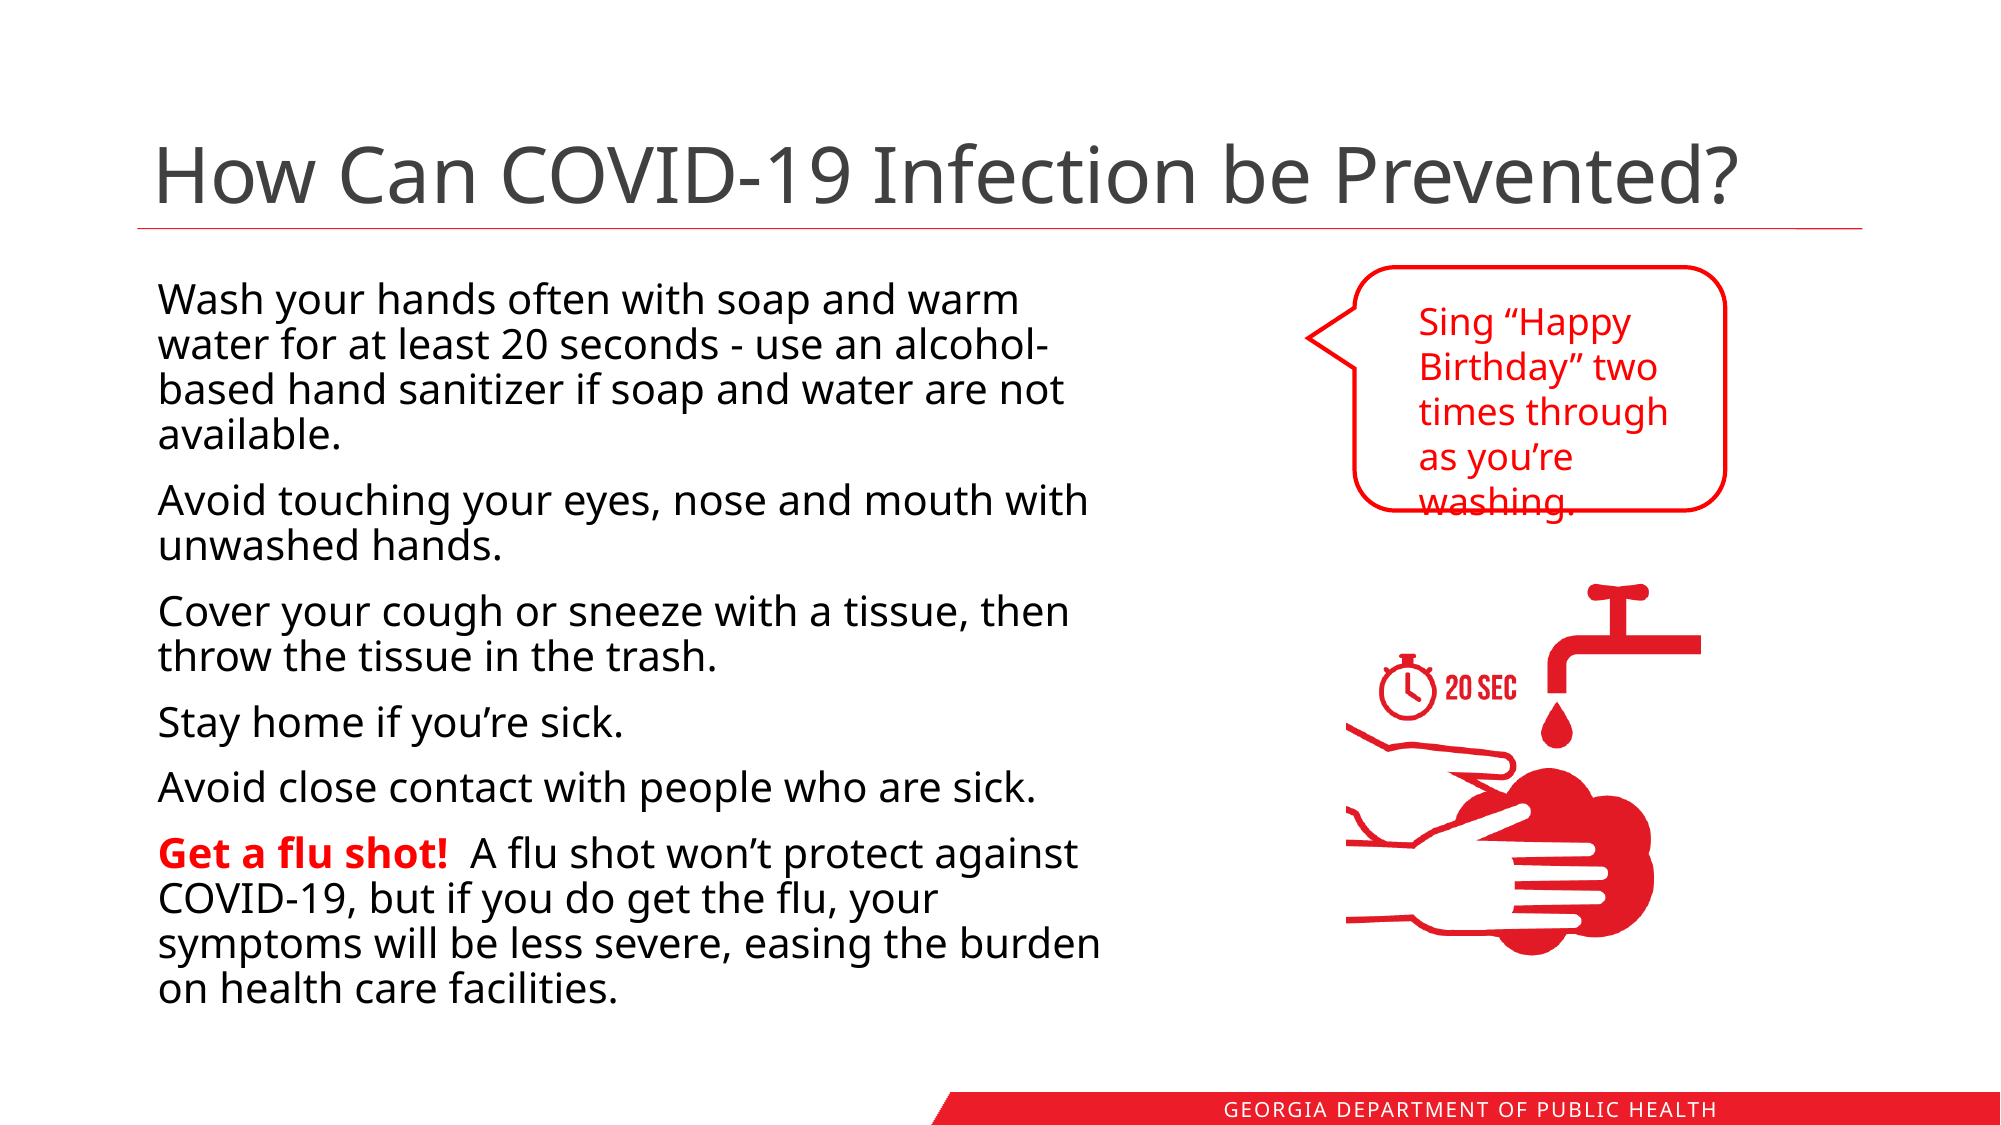

# How Can COVID-19 Infection be Prevented?
Sing “Happy Birthday” two times through as you’re washing.
Wash your hands often with soap and warm water for at least 20 seconds - use an alcohol-based hand sanitizer if soap and water are not available.
Avoid touching your eyes, nose and mouth with unwashed hands.
Cover your cough or sneeze with a tissue, then throw the tissue in the trash.
Stay home if you’re sick.
Avoid close contact with people who are sick.
Get a flu shot! A flu shot won’t protect against COVID-19, but if you do get the flu, your symptoms will be less severe, easing the burden on health care facilities.